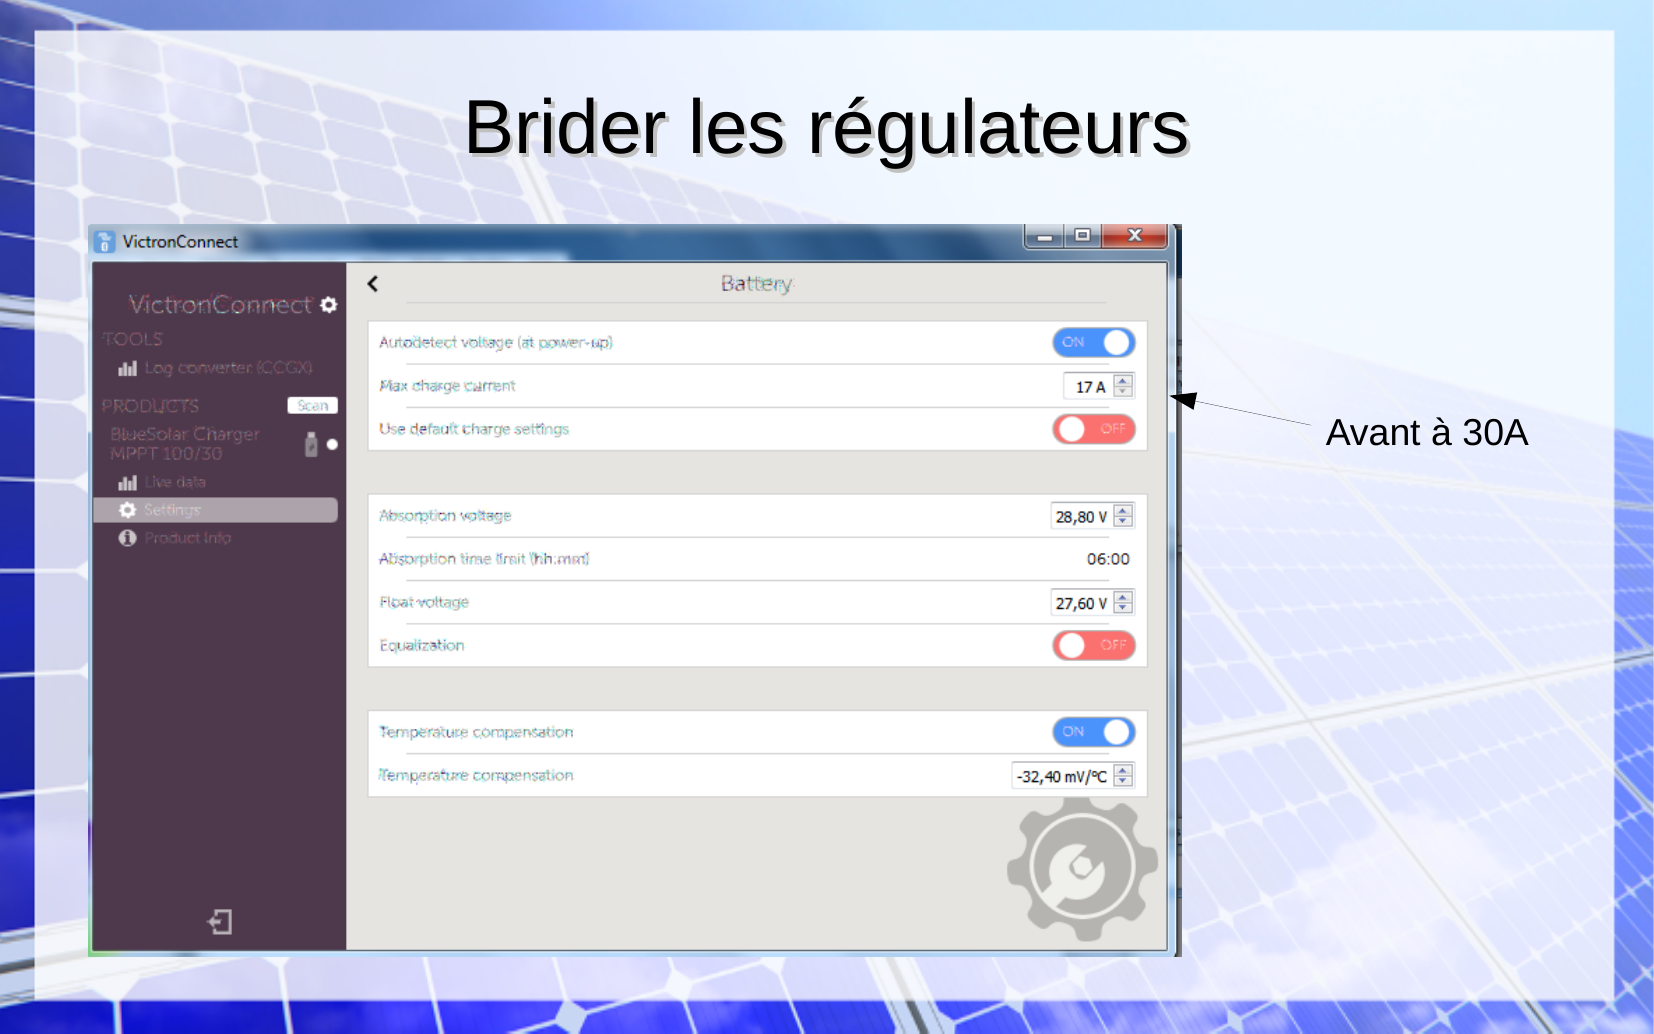

# Brider les régulateurs
Avant à 30A